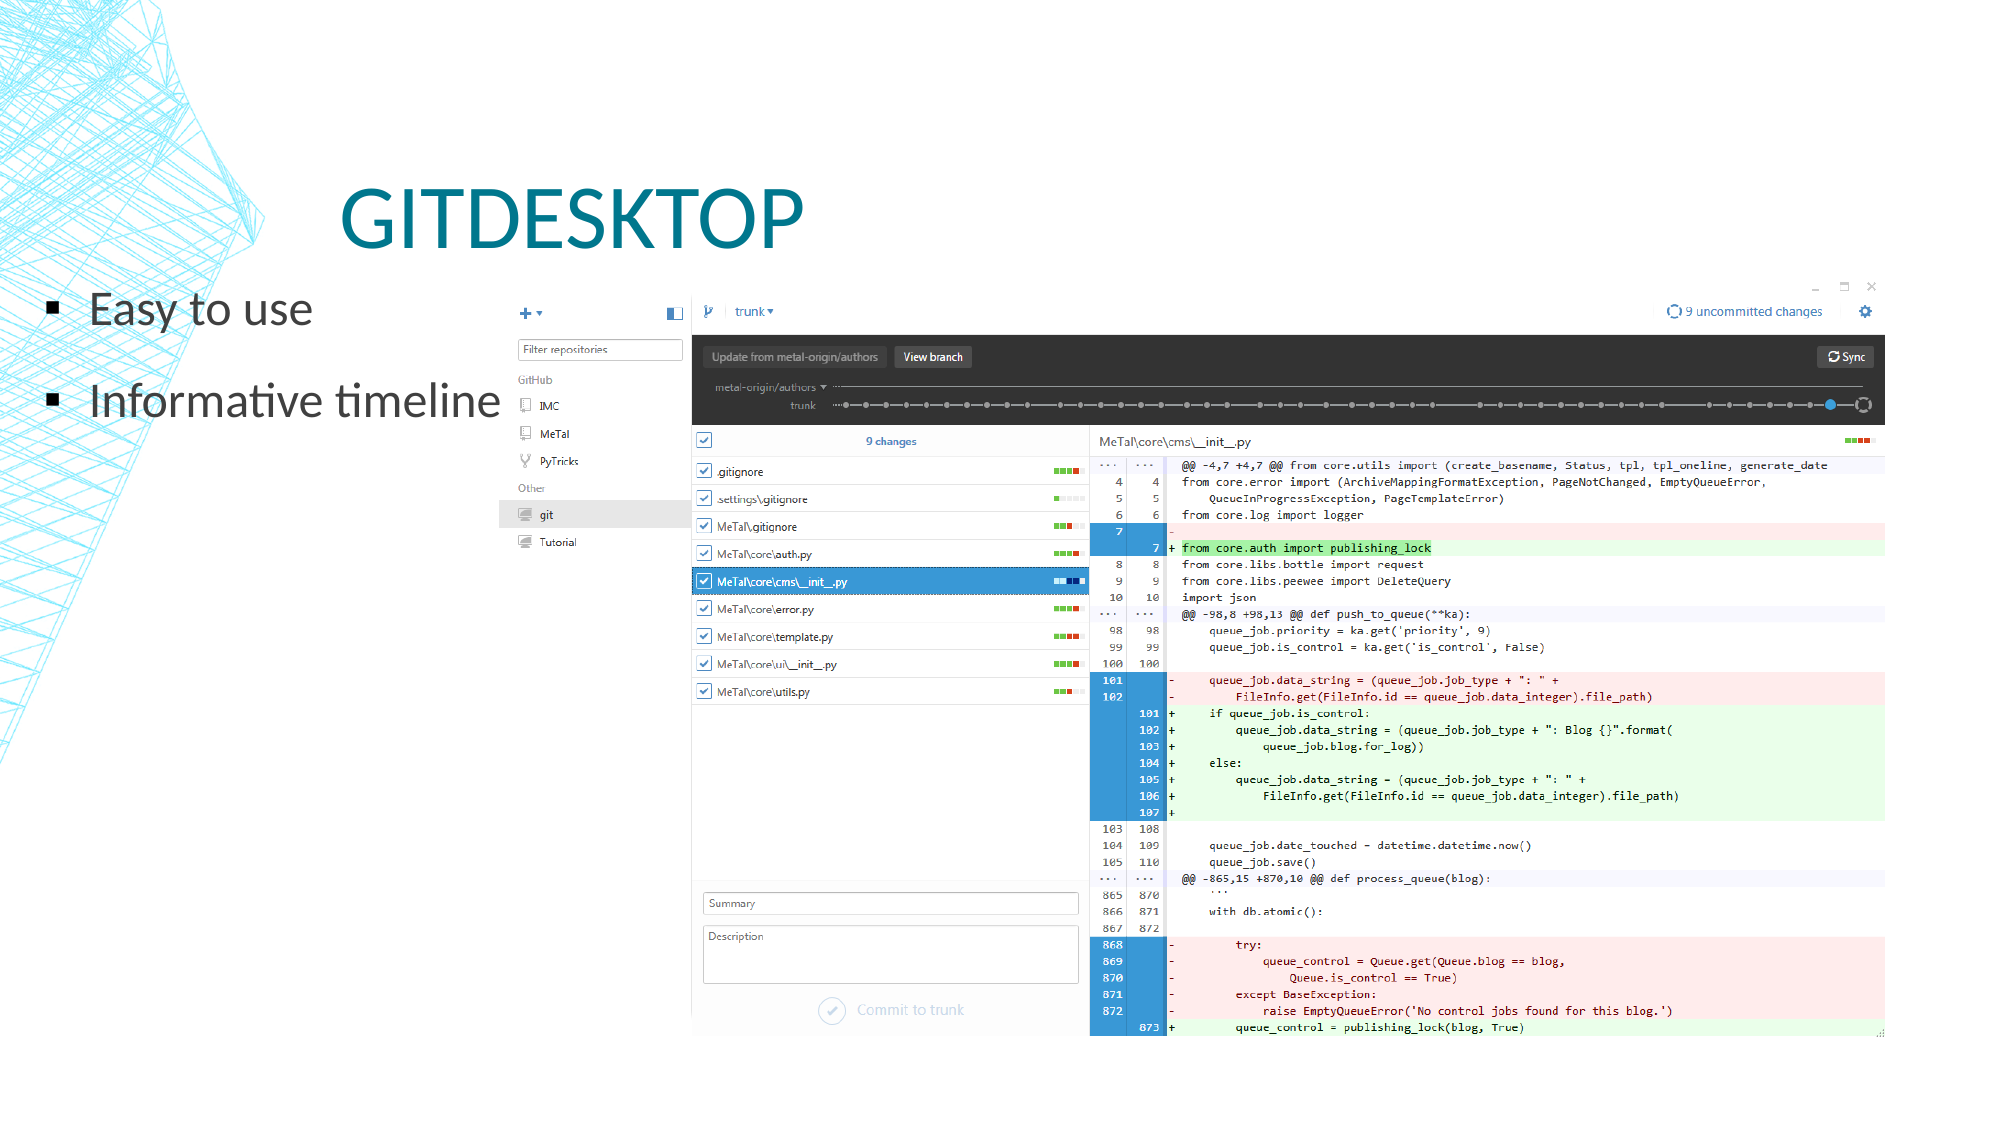

# Gitdesktop
Easy to use
Informative timeline